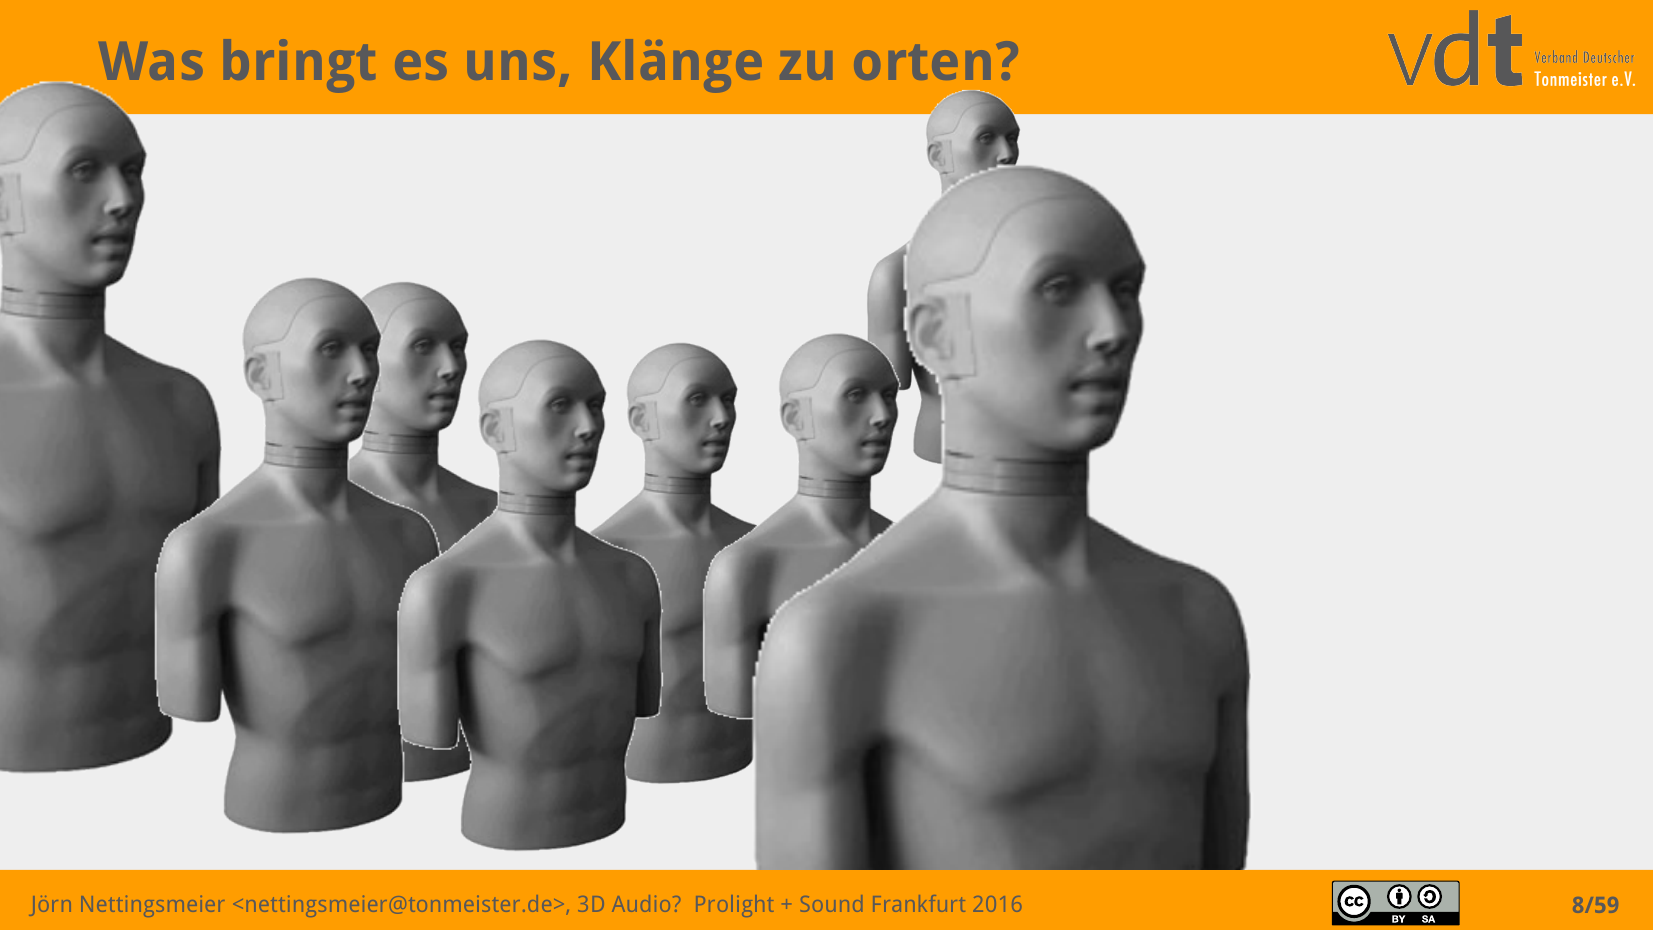

# Was bringt es uns, Klänge zu orten?